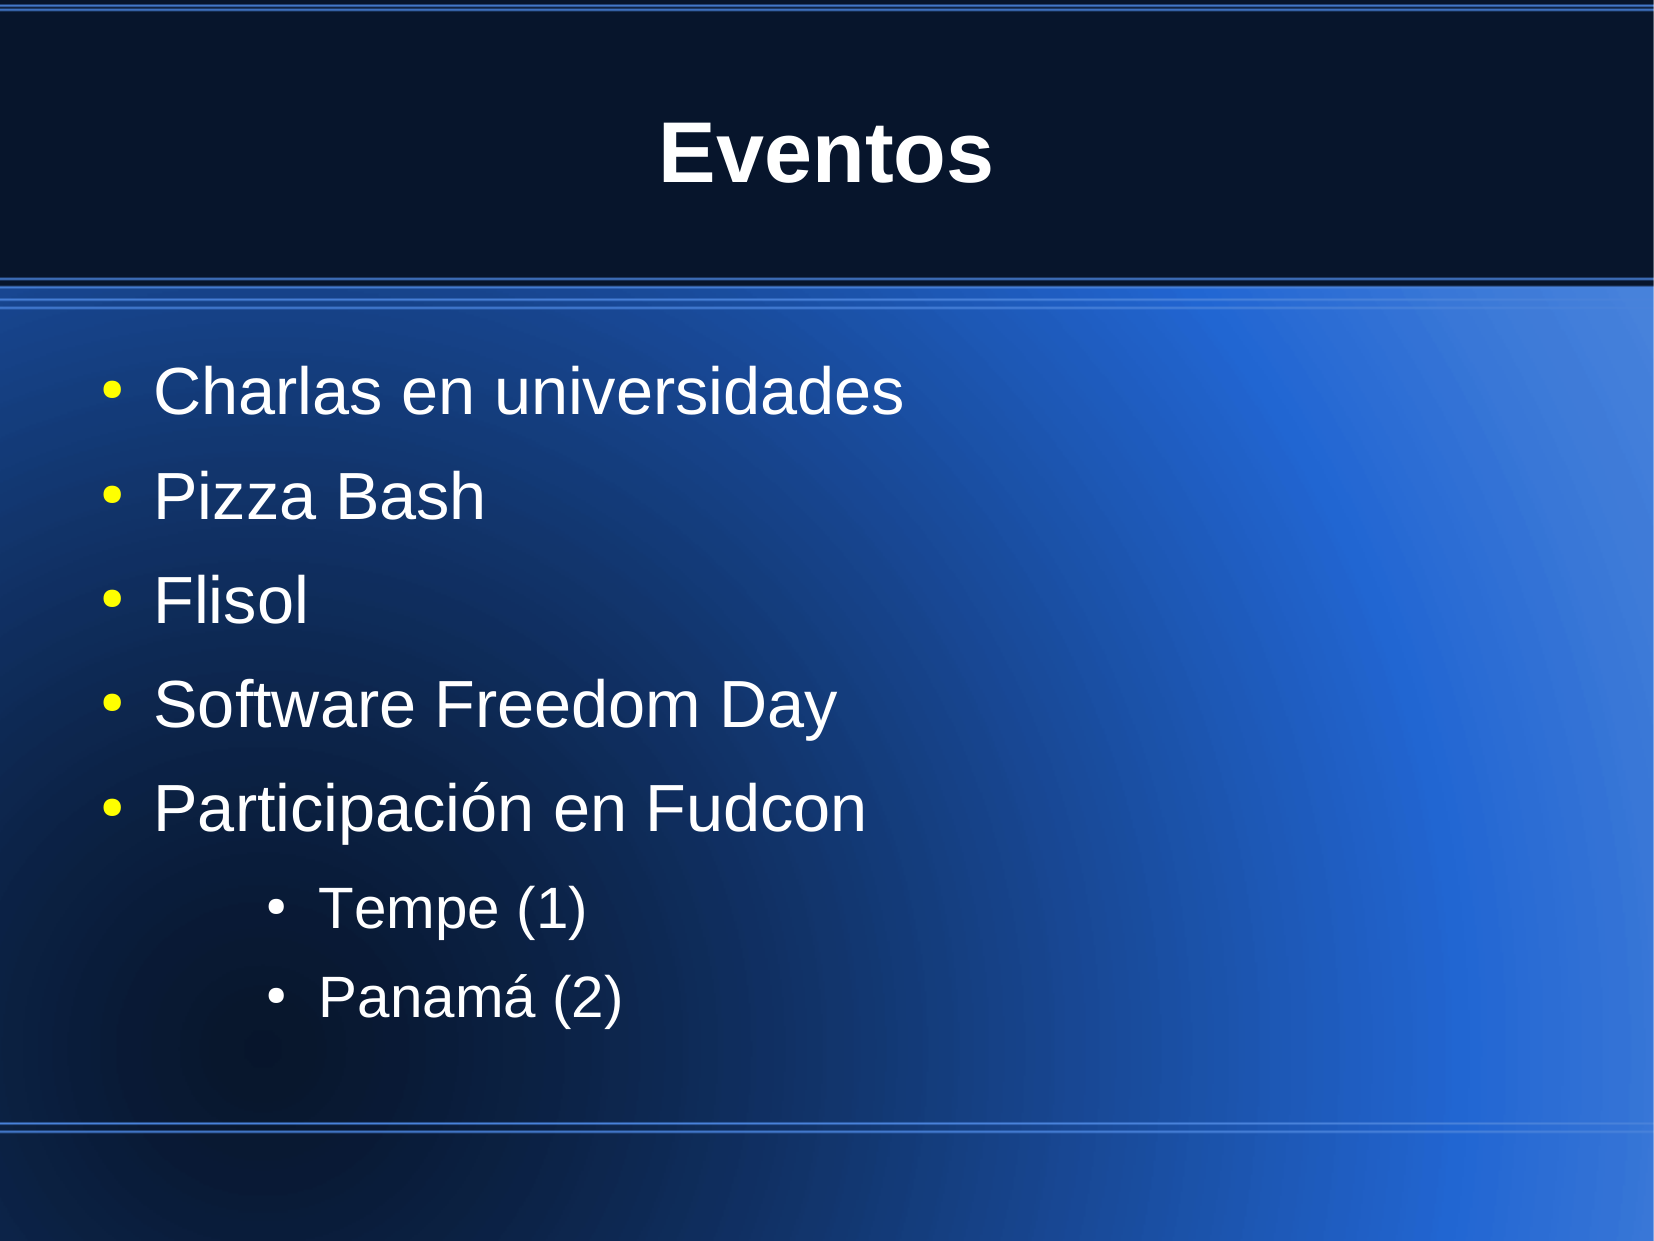

# Eventos
Charlas en universidades
Pizza Bash
Flisol
Software Freedom Day
Participación en Fudcon
Tempe (1)
Panamá (2)